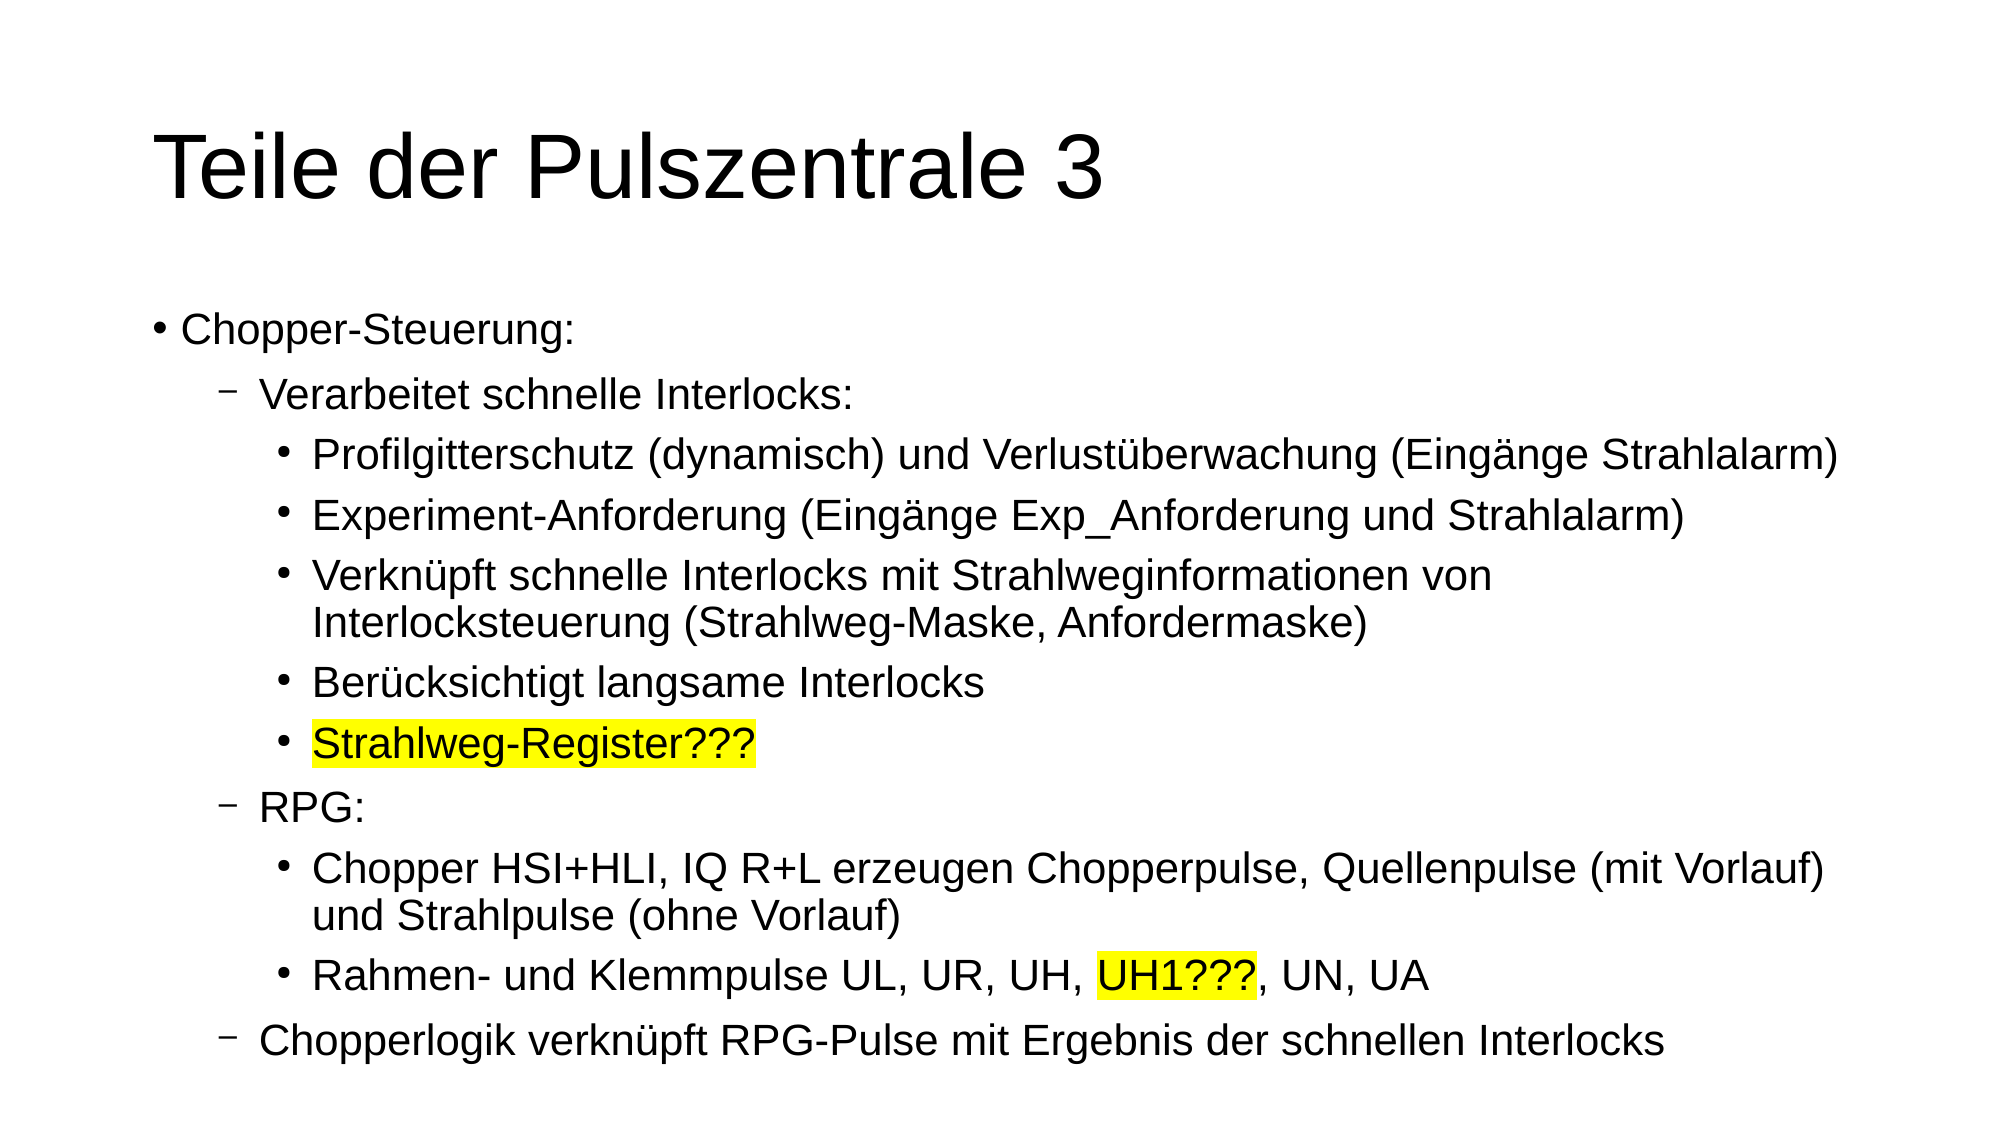

# Teile der Pulszentrale 3
Chopper-Steuerung:
Verarbeitet schnelle Interlocks:
Profilgitterschutz (dynamisch) und Verlustüberwachung (Eingänge Strahlalarm)
Experiment-Anforderung (Eingänge Exp_Anforderung und Strahlalarm)
Verknüpft schnelle Interlocks mit Strahlweginformationen von Interlocksteuerung (Strahlweg-Maske, Anfordermaske)
Berücksichtigt langsame Interlocks
Strahlweg-Register???
RPG:
Chopper HSI+HLI, IQ R+L erzeugen Chopperpulse, Quellenpulse (mit Vorlauf) und Strahlpulse (ohne Vorlauf)
Rahmen- und Klemmpulse UL, UR, UH, UH1???, UN, UA
Chopperlogik verknüpft RPG-Pulse mit Ergebnis der schnellen Interlocks